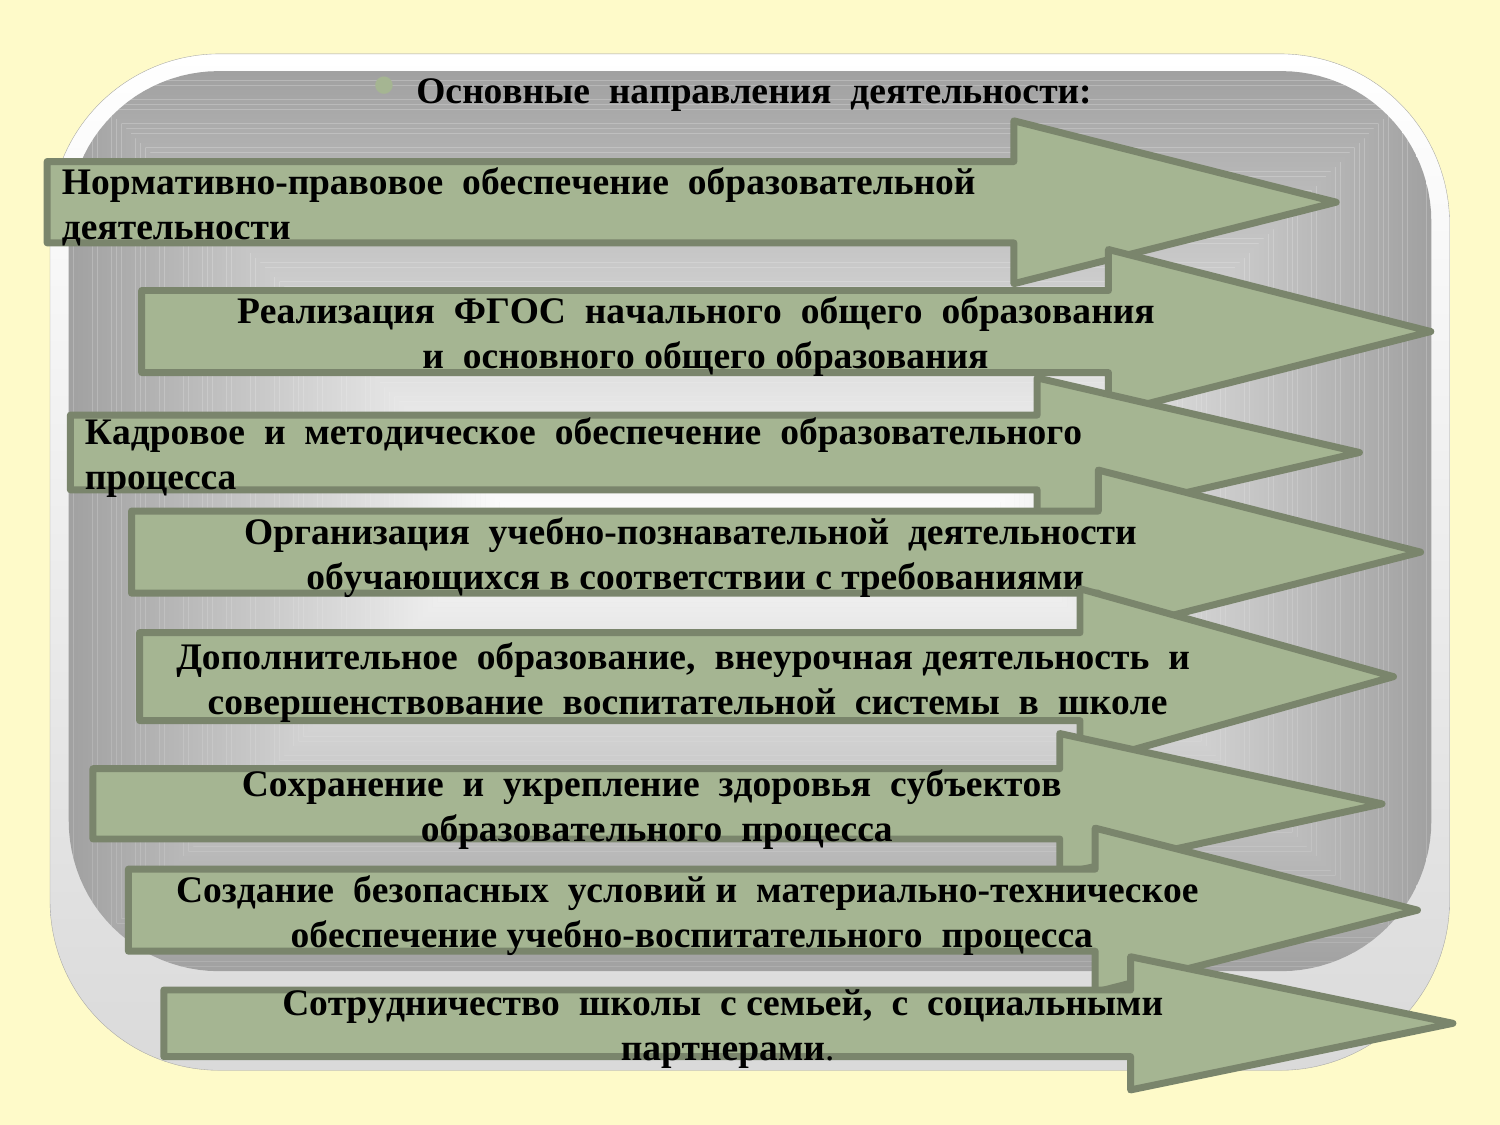

Основные направления деятельности:
Нормативно-правовое обеспечение образовательной деятельности
Реализация ФГОС начального общего образования
и основного общего образования
Кадровое и методическое обеспечение образовательного процесса
Организация учебно-познавательной деятельности обучающихся в соответствии с требованиями
Дополнительное образование, внеурочная деятельность и совершенствование воспитательной системы в школе
Сохранение и укрепление здоровья субъектов образовательного процесса
Создание безопасных условий и материально-техническое обеспечение учебно-воспитательного процесса
Сотрудничество школы с семьей, с социальными партнерами.